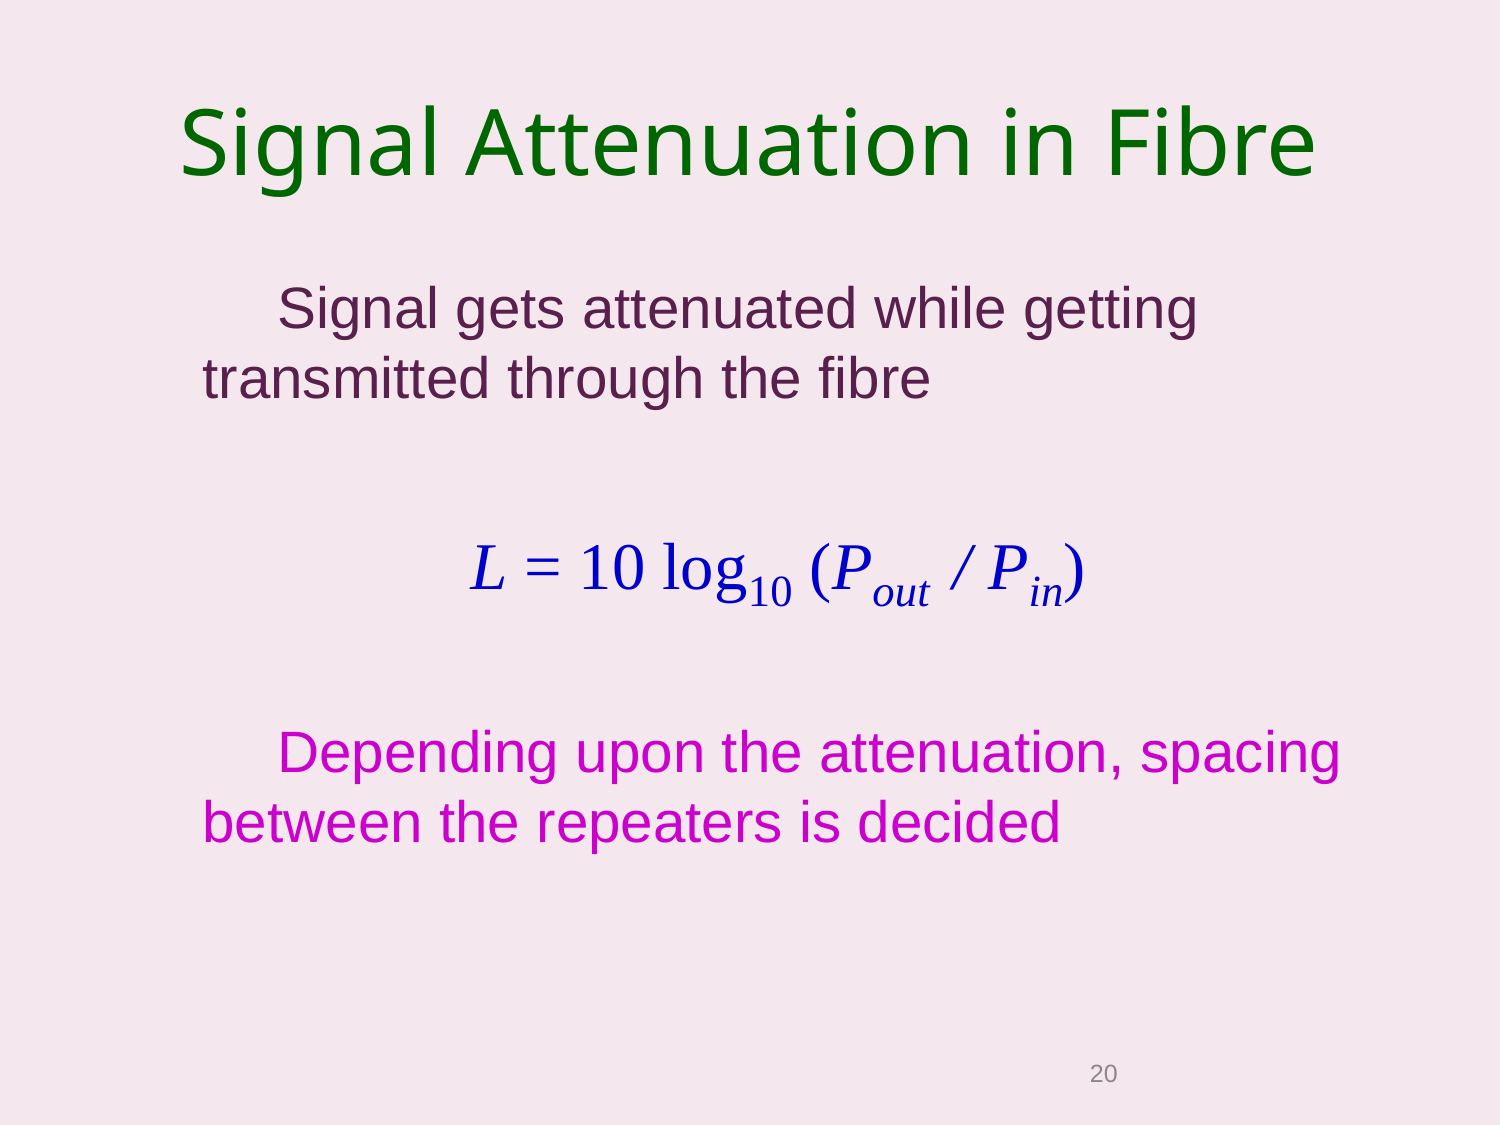

# Signal Attenuation in Fibre
	Signal gets attenuated while getting transmitted through the fibre
L = 10 log10 (Pout / Pin)
	Depending upon the attenuation, spacing between the repeaters is decided